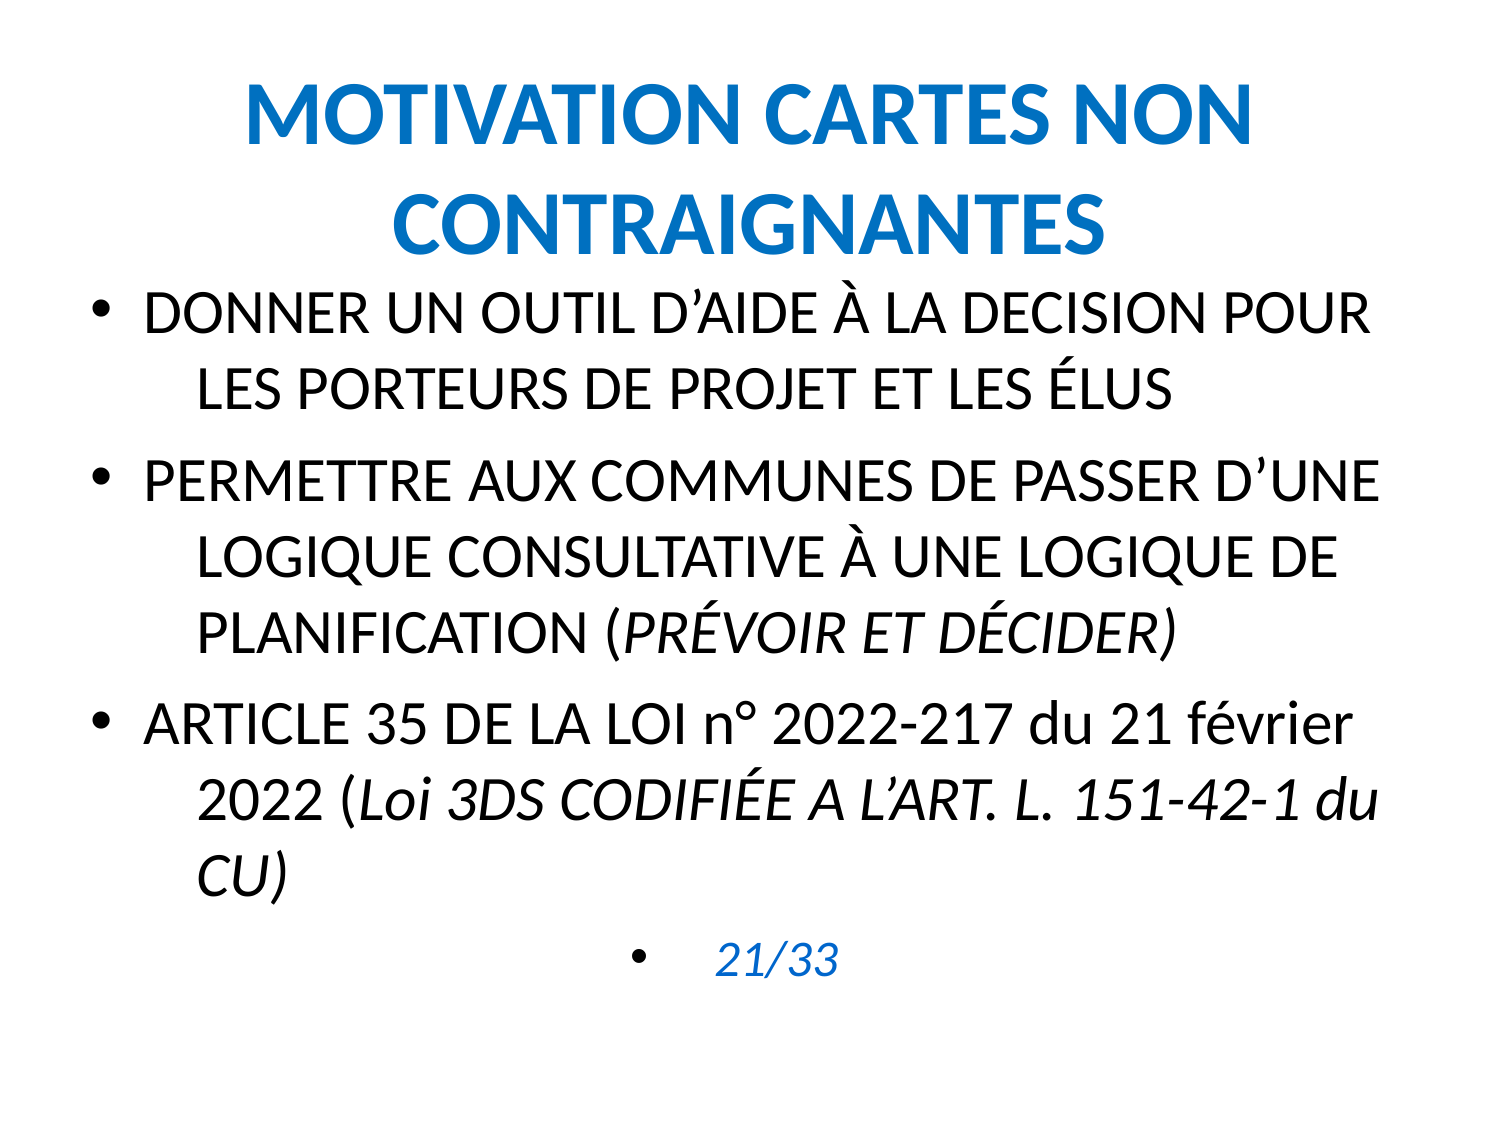

# MOTIVATION CARTES NON CONTRAIGNANTES
DONNER UN OUTIL D’AIDE À LA DECISION POUR LES PORTEURS DE PROJET ET LES ÉLUS
PERMETTRE AUX COMMUNES DE PASSER D’UNE LOGIQUE CONSULTATIVE À UNE LOGIQUE DE PLANIFICATION (PRÉVOIR ET DÉCIDER)
ARTICLE 35 DE LA LOI n° 2022-217 du 21 février 2022 (Loi 3DS CODIFIÉE A L’ART. L. 151-42-1 du CU)
21/33